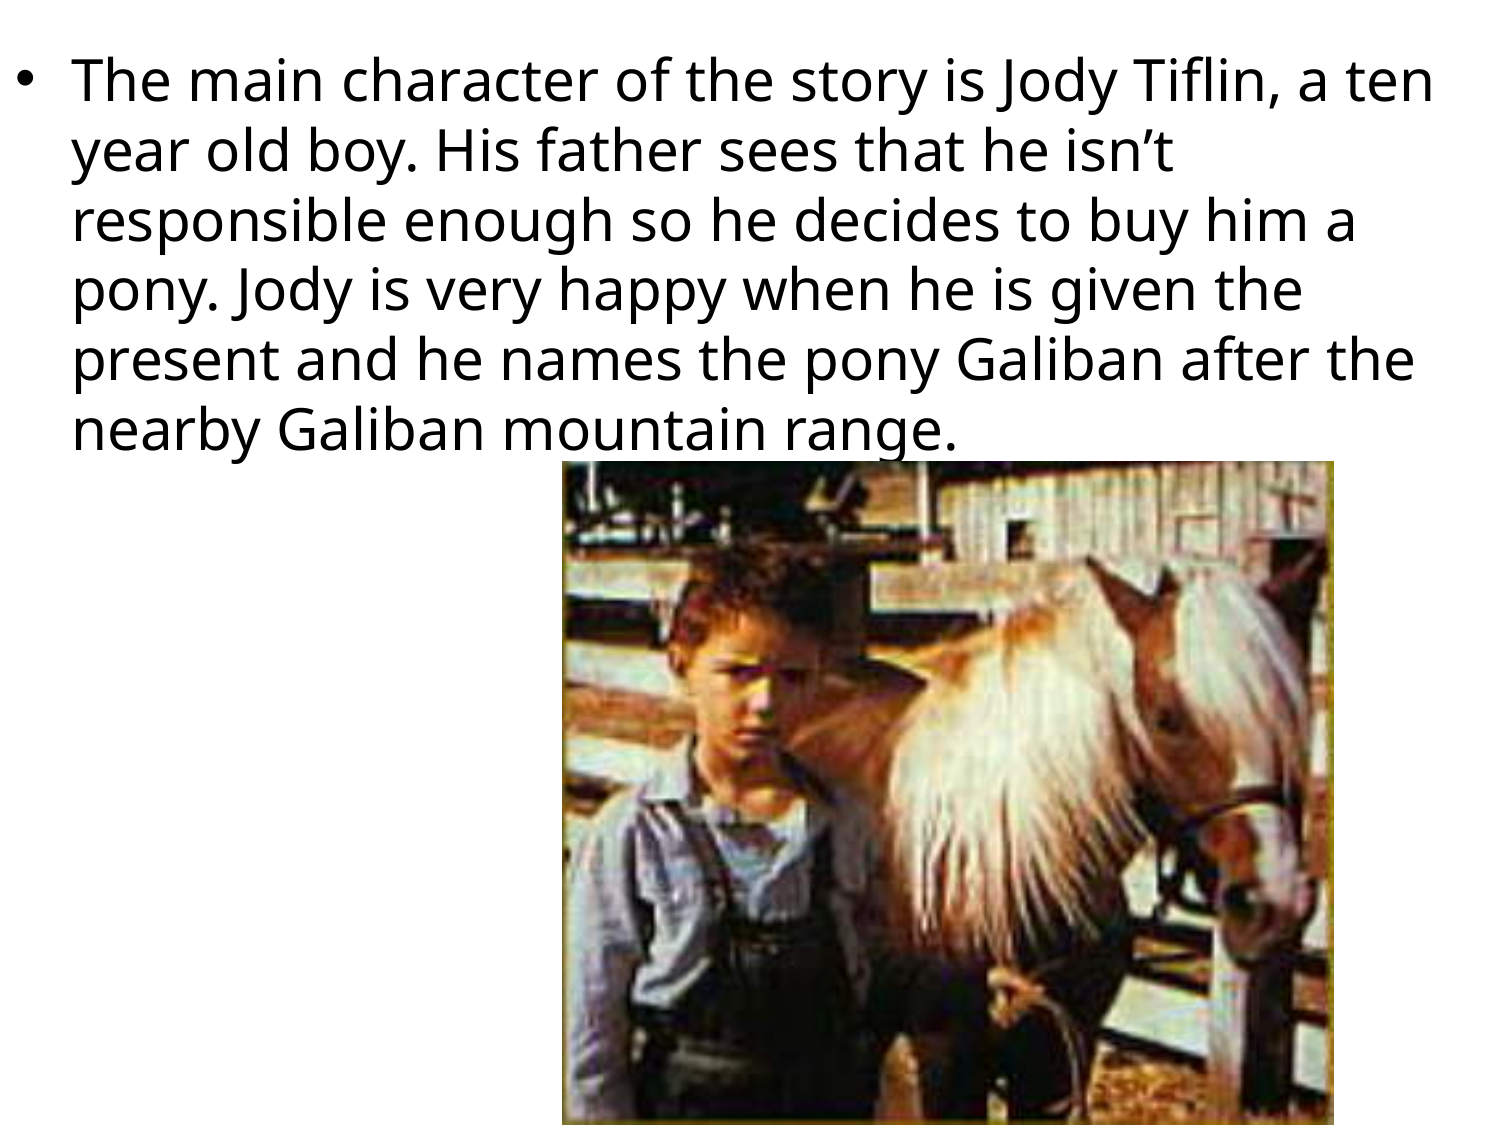

# The main character of the story is Jody Tiflin, a ten year old boy. His father sees that he isn’t responsible enough so he decides to buy him a pony. Jody is very happy when he is given the present and he names the pony Galiban after the nearby Galiban mountain range.